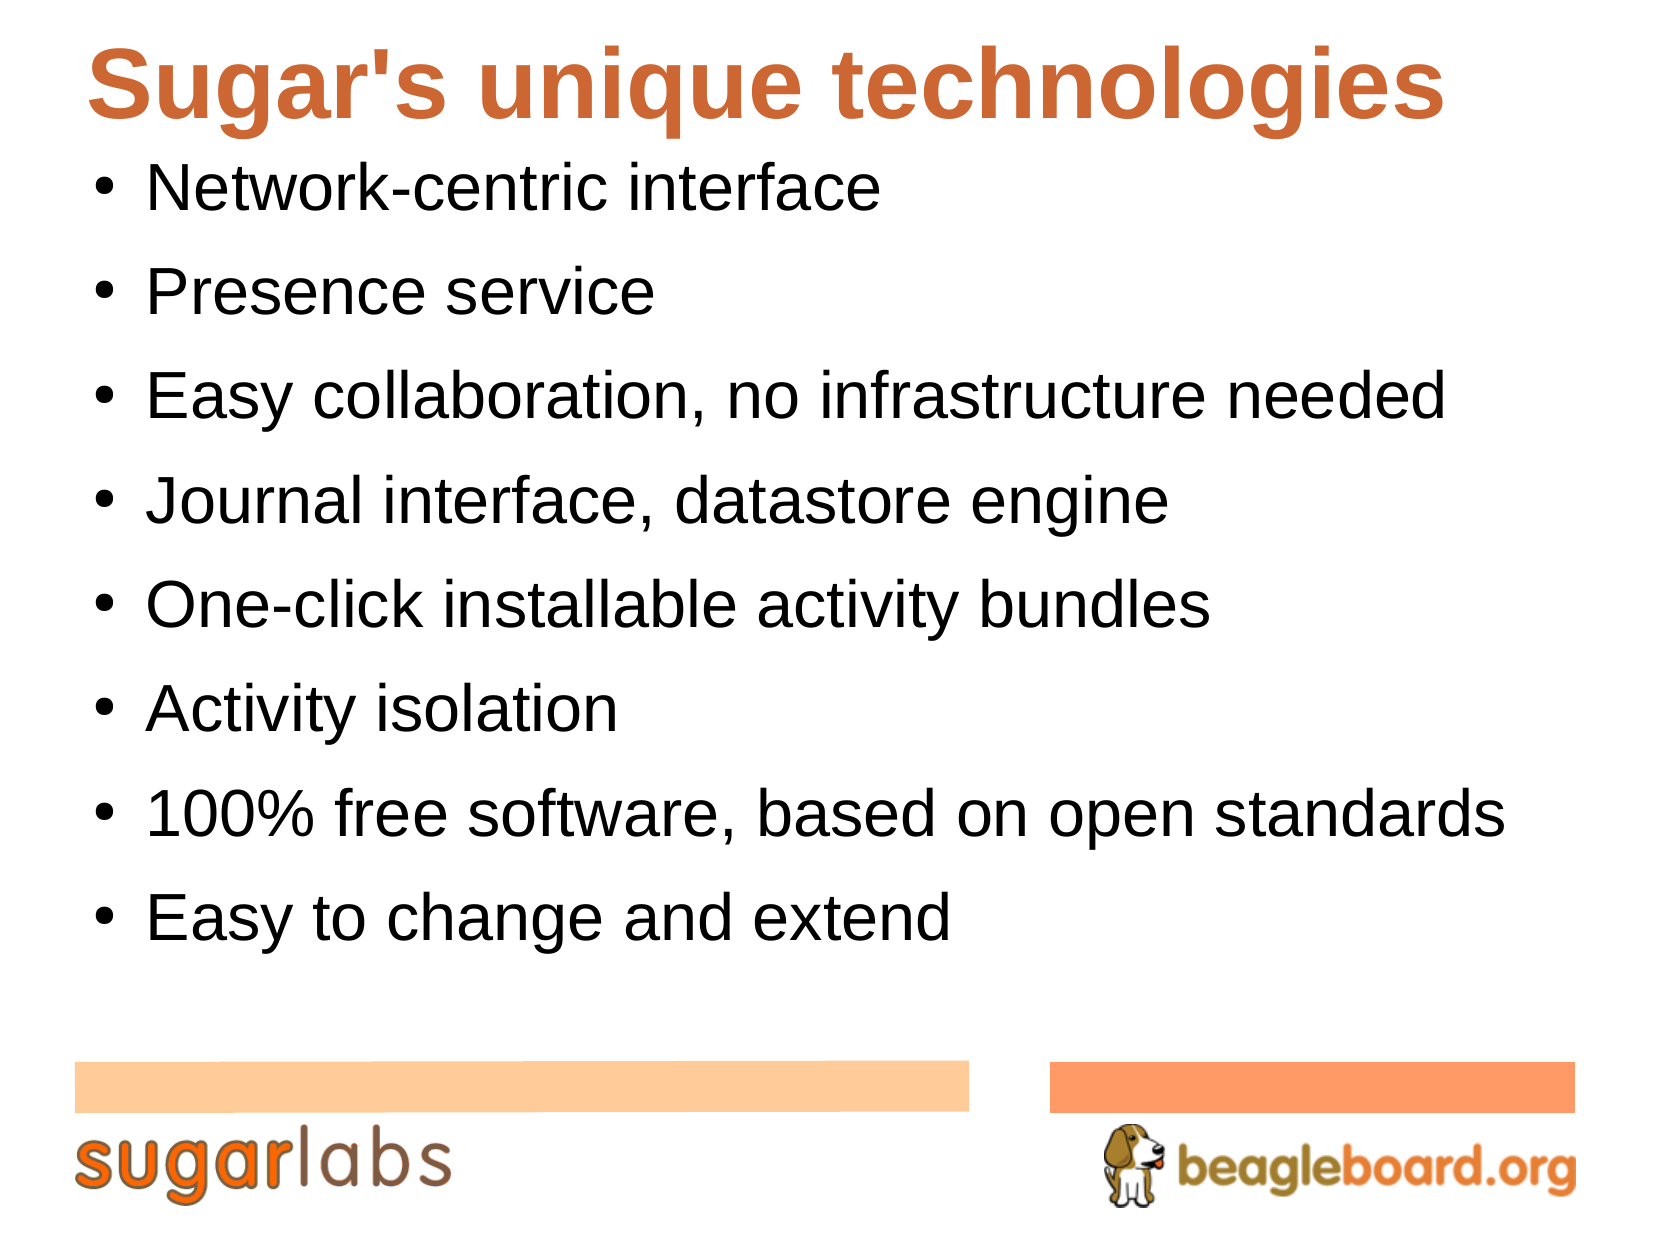

# Sugar's unique technologies
Network-centric interface
Presence service
Easy collaboration, no infrastructure needed
Journal interface, datastore engine
One-click installable activity bundles
Activity isolation
100% free software, based on open standards
Easy to change and extend